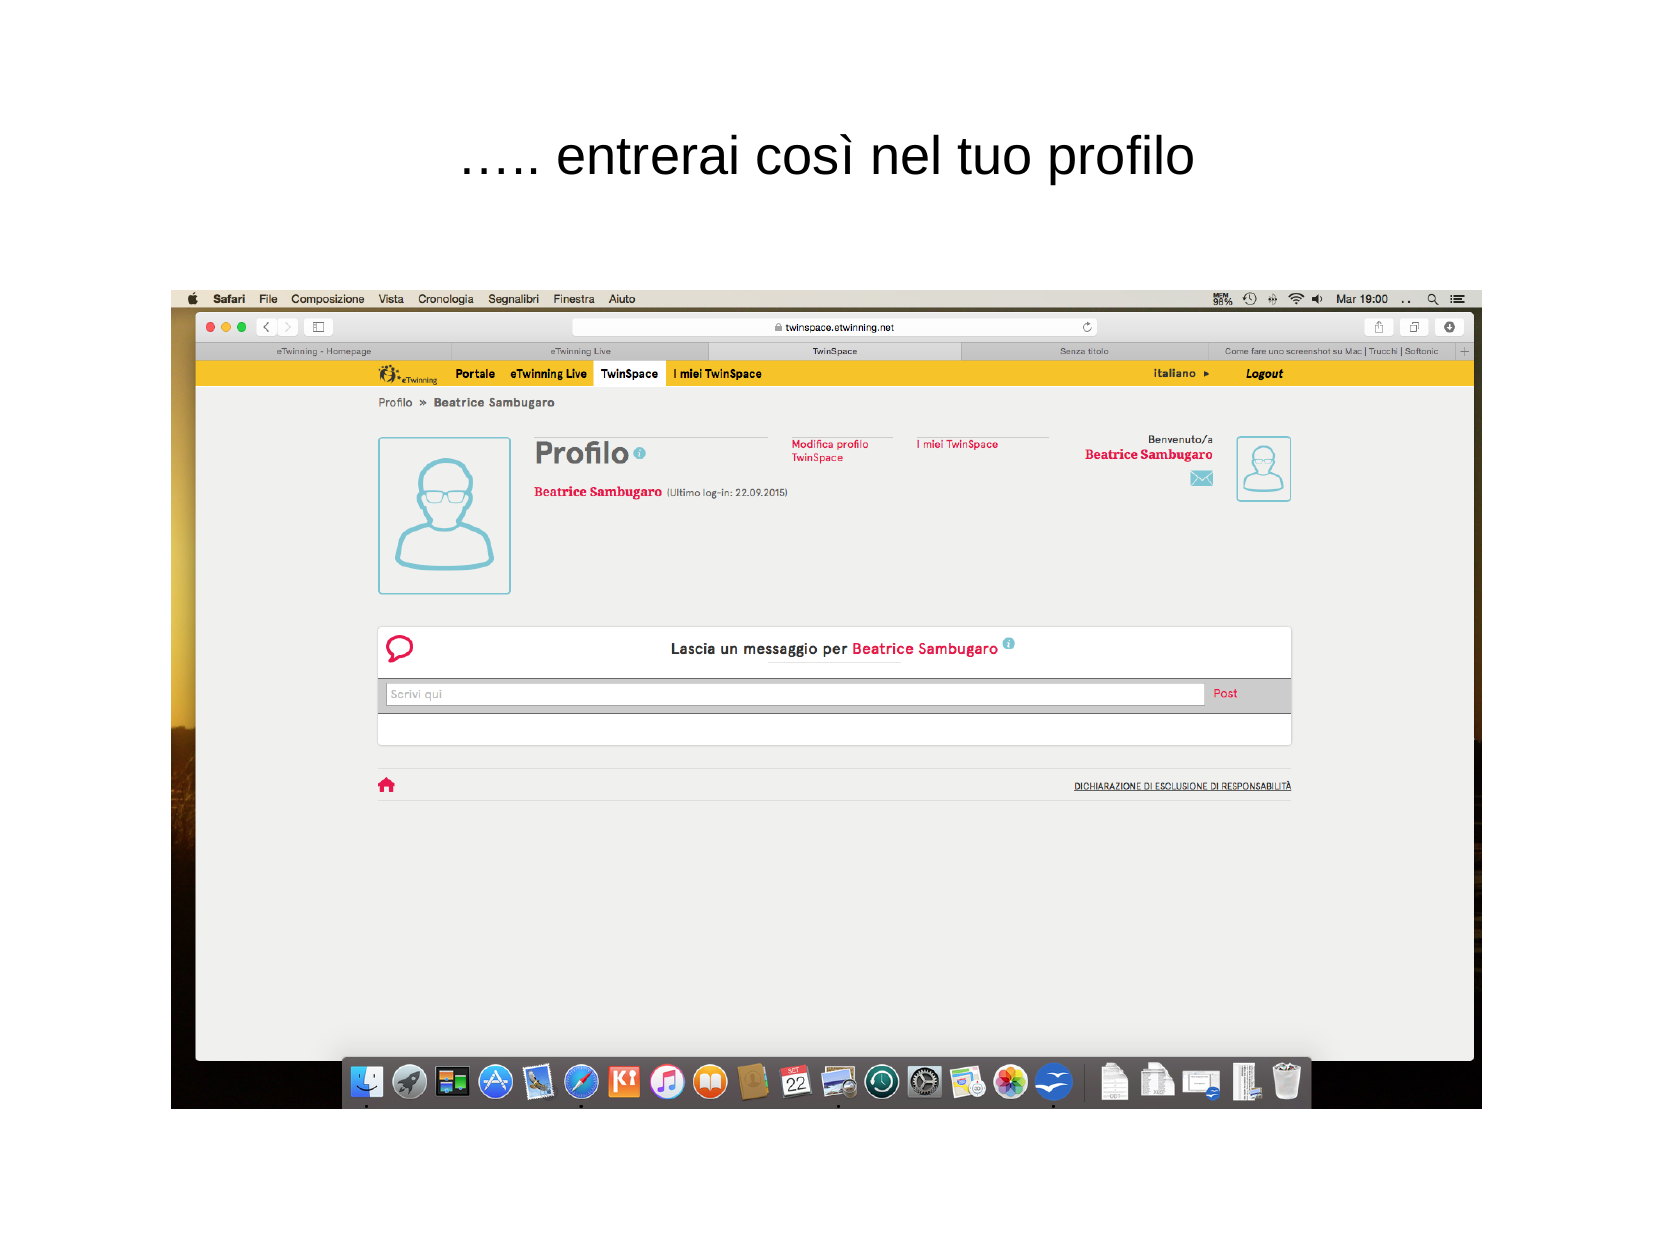

# ….. entrerai così nel tuo profilo